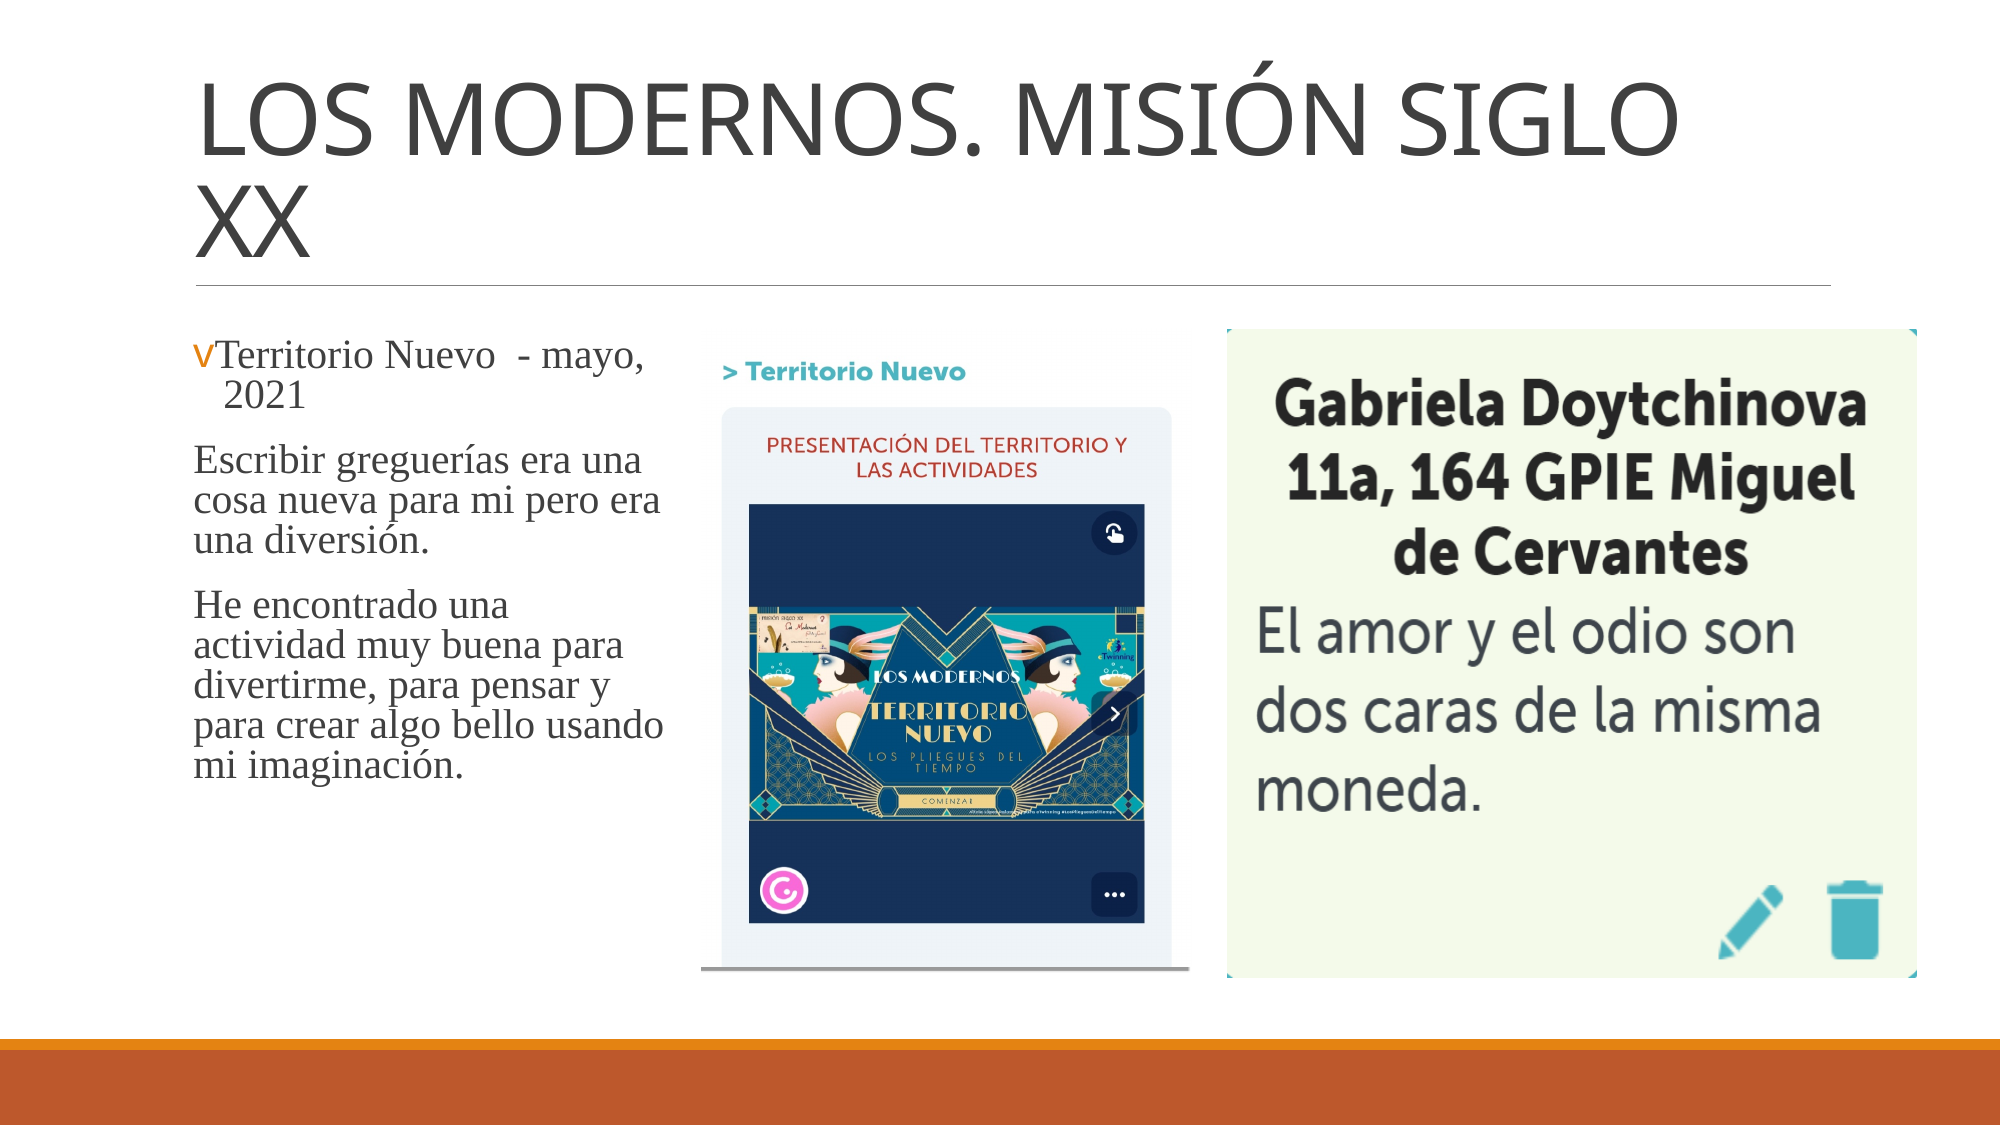

# LOS MODERNOS. MISIÓN SIGLO XX
Territorio Nuevo - mayo, 2021
Escribir greguerías era una cosa nueva para mi pero era una diversión.
He encontrado una actividad muy buena para divertirme, para pensar y para crear algo bello usando mi imaginación.